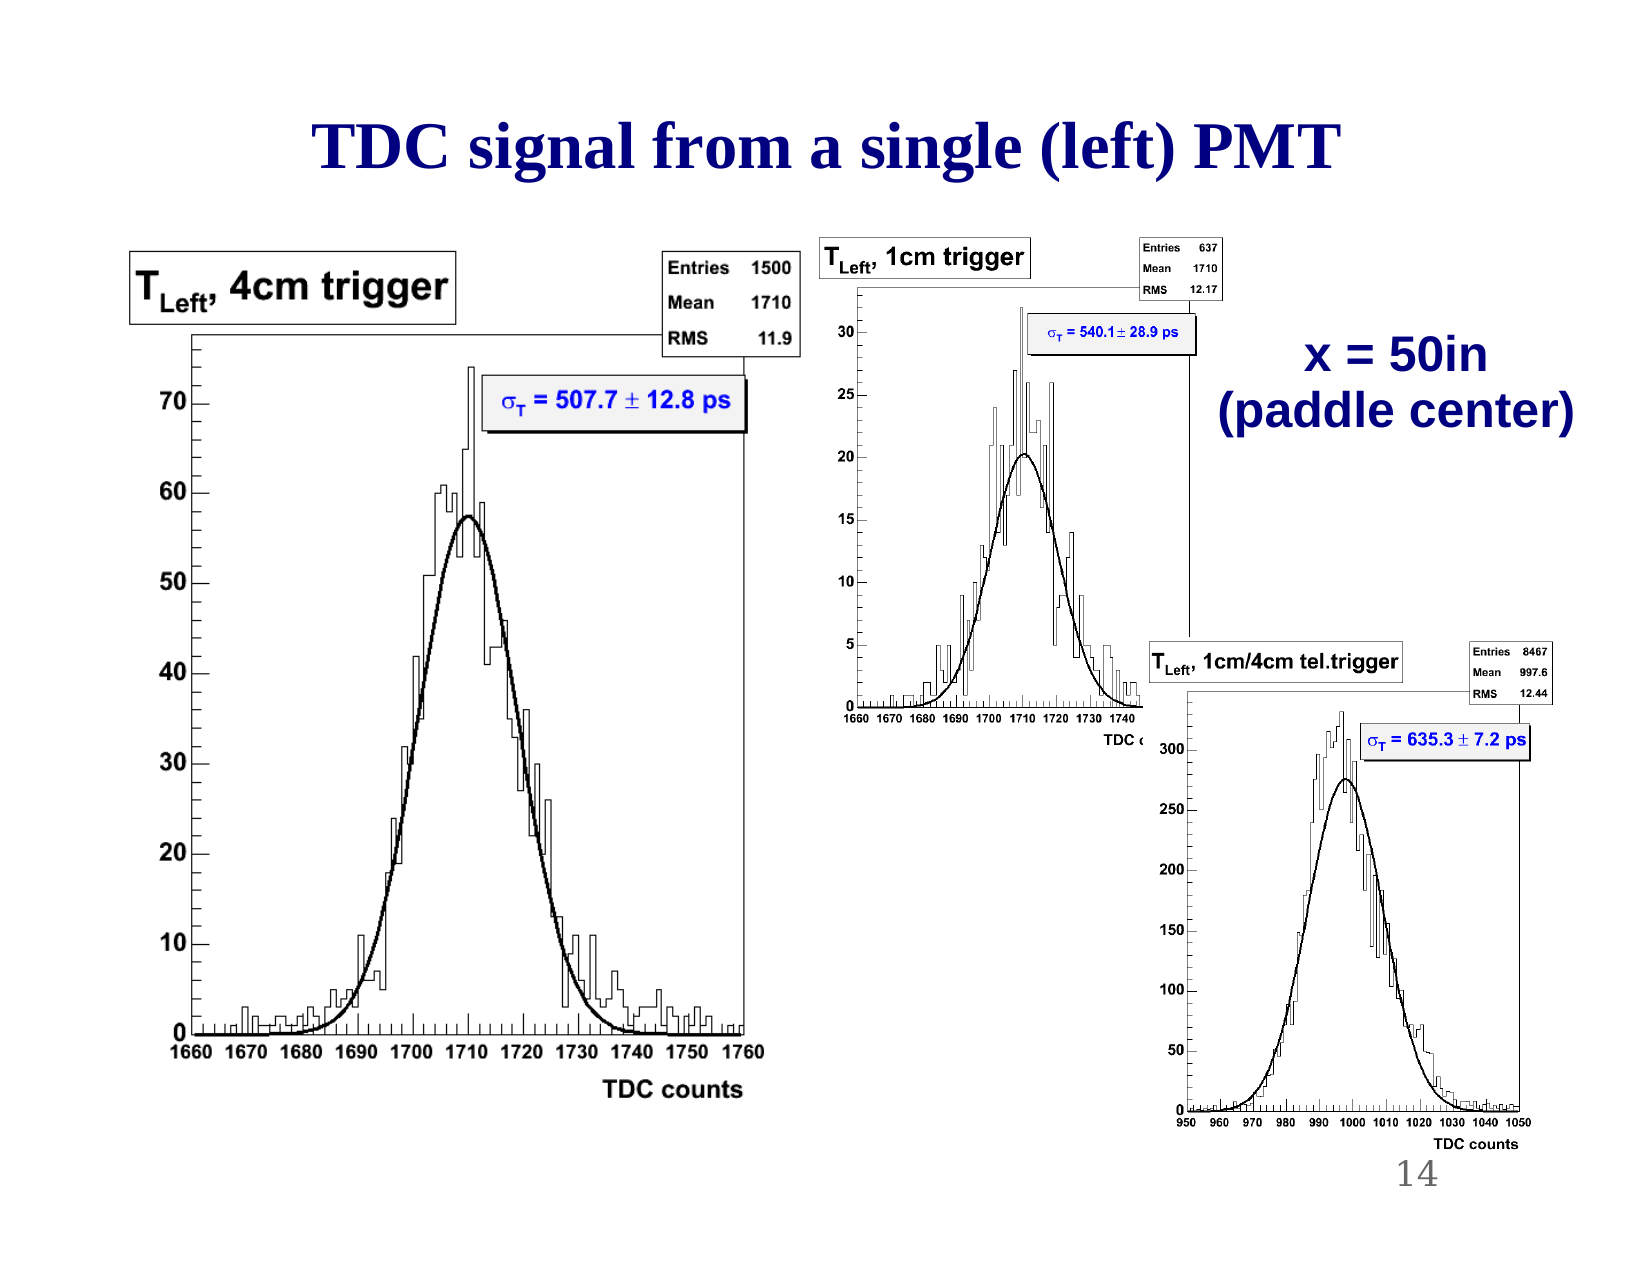

TDC signal from a single (left) PMT
x = 50in
(paddle center)